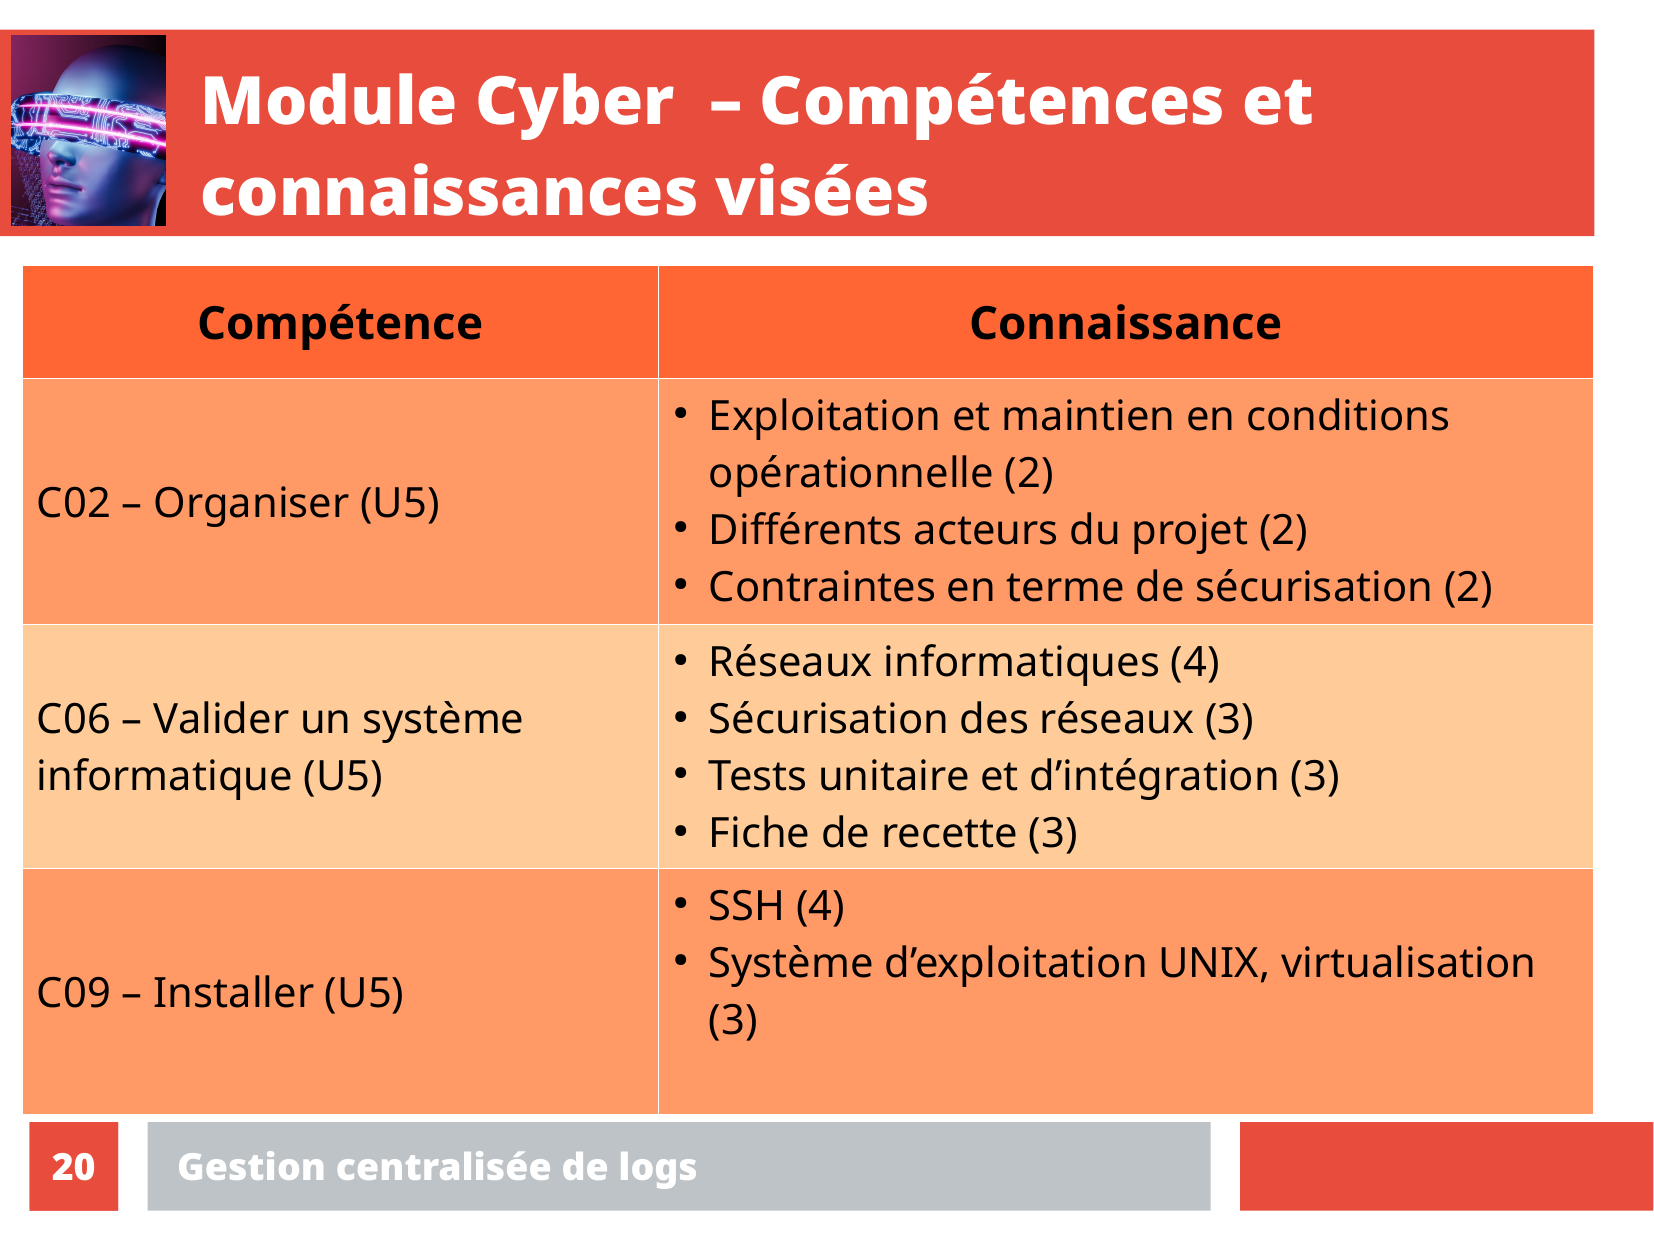

# Module Cyber – Compétences et connaissances visées
| Compétence | Connaissance |
| --- | --- |
| C02 – Organiser (U5) | Exploitation et maintien en conditions opérationnelle (2) Différents acteurs du projet (2) Contraintes en terme de sécurisation (2) |
| C06 – Valider un système informatique (U5) | Réseaux informatiques (4) Sécurisation des réseaux (3) Tests unitaire et d’intégration (3) Fiche de recette (3) |
| C09 – Installer (U5) | SSH (4) Système d’exploitation UNIX, virtualisation (3) |
20
Gestion centralisée de logs